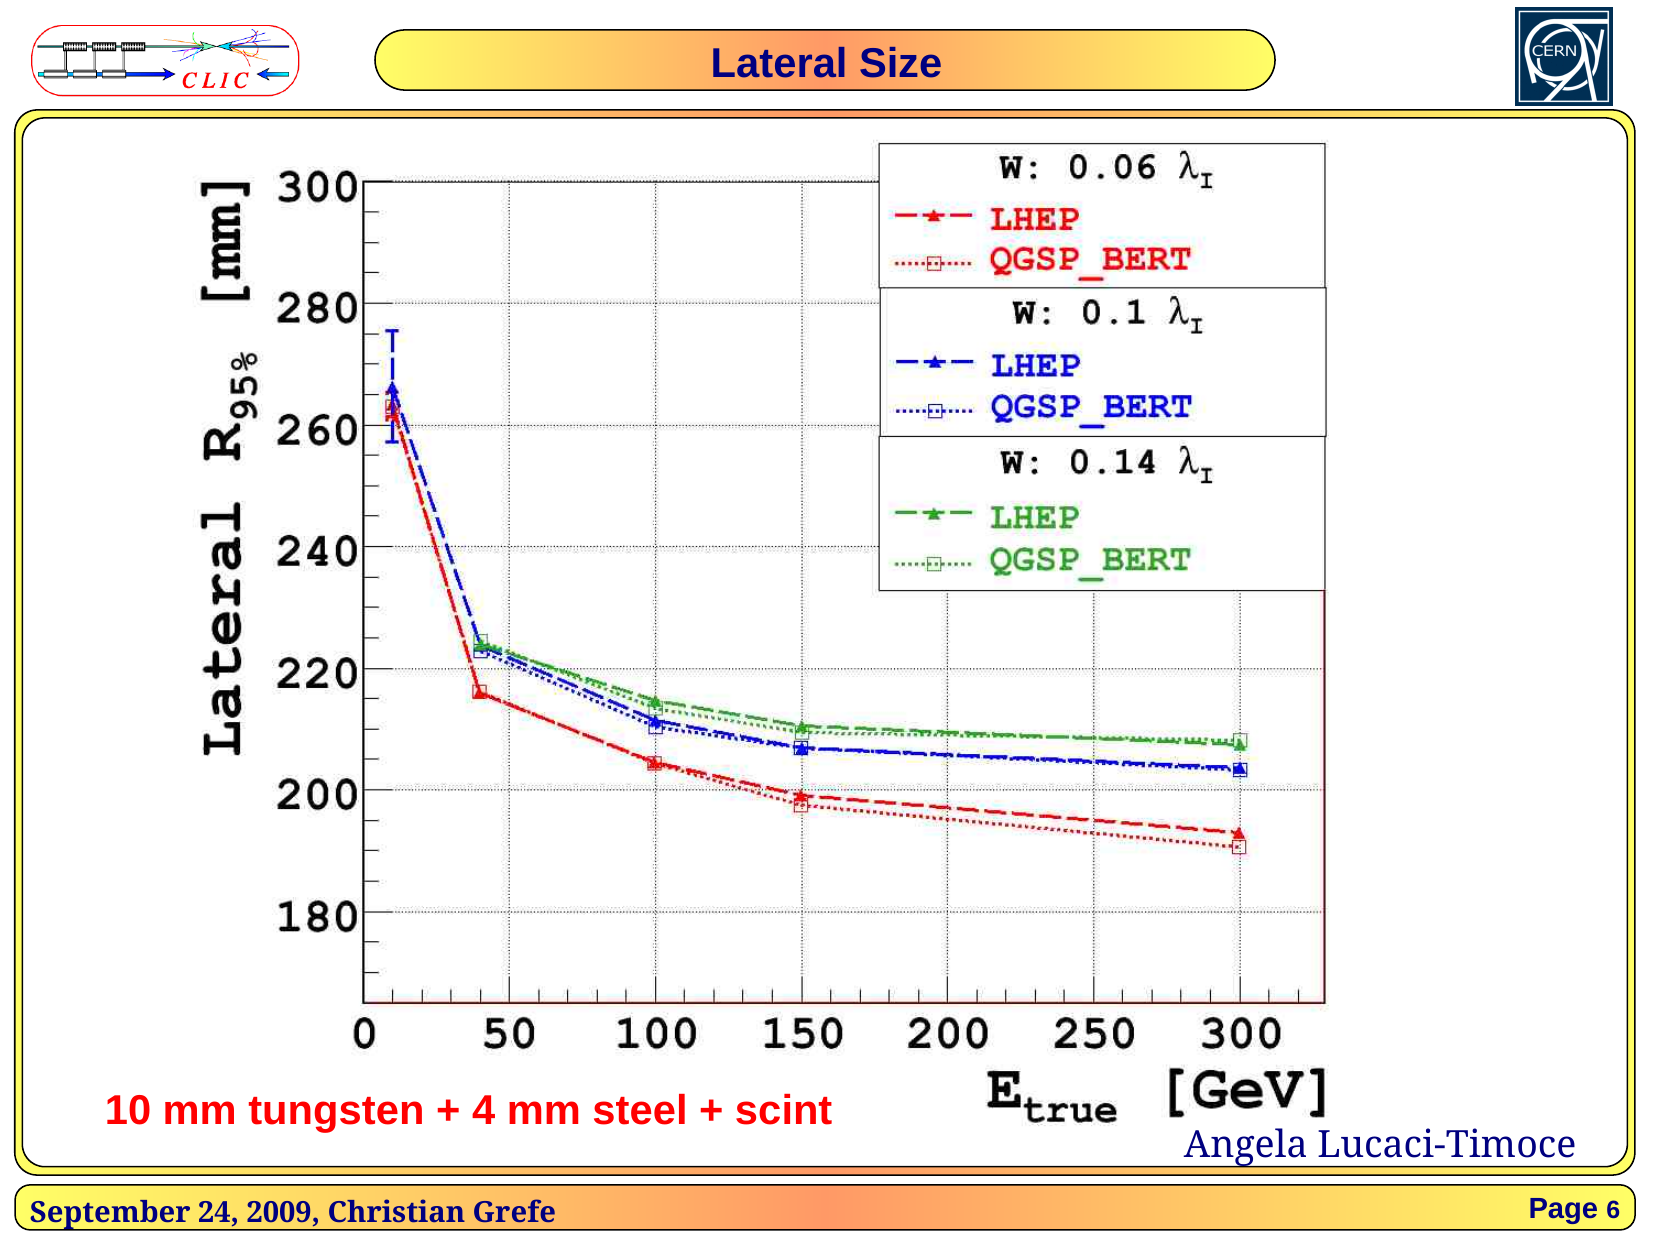

# Lateral Size
10 mm tungsten + 4 mm steel + scint
Angela Lucaci-Timoce